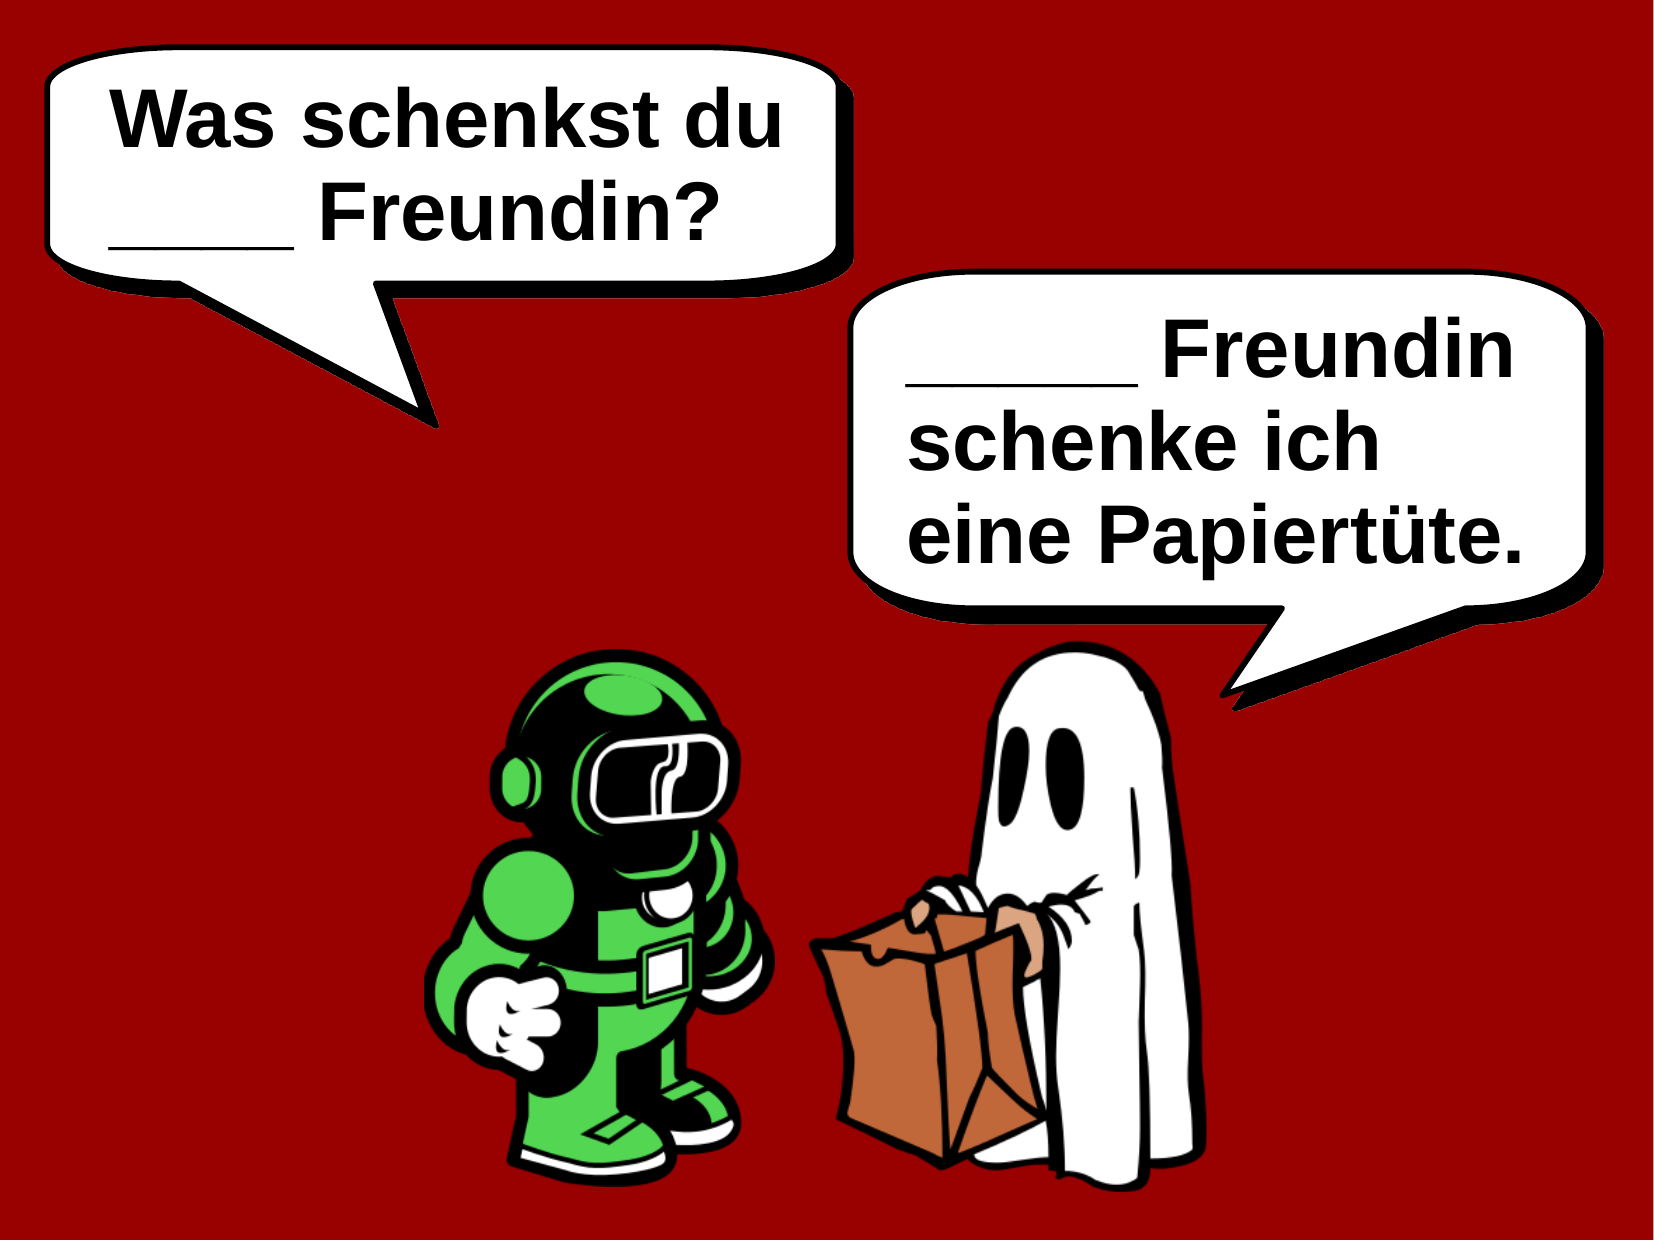

Was schenkst du
____ Freundin?
_____ Freundin
schenke ich
eine Papiertüte.